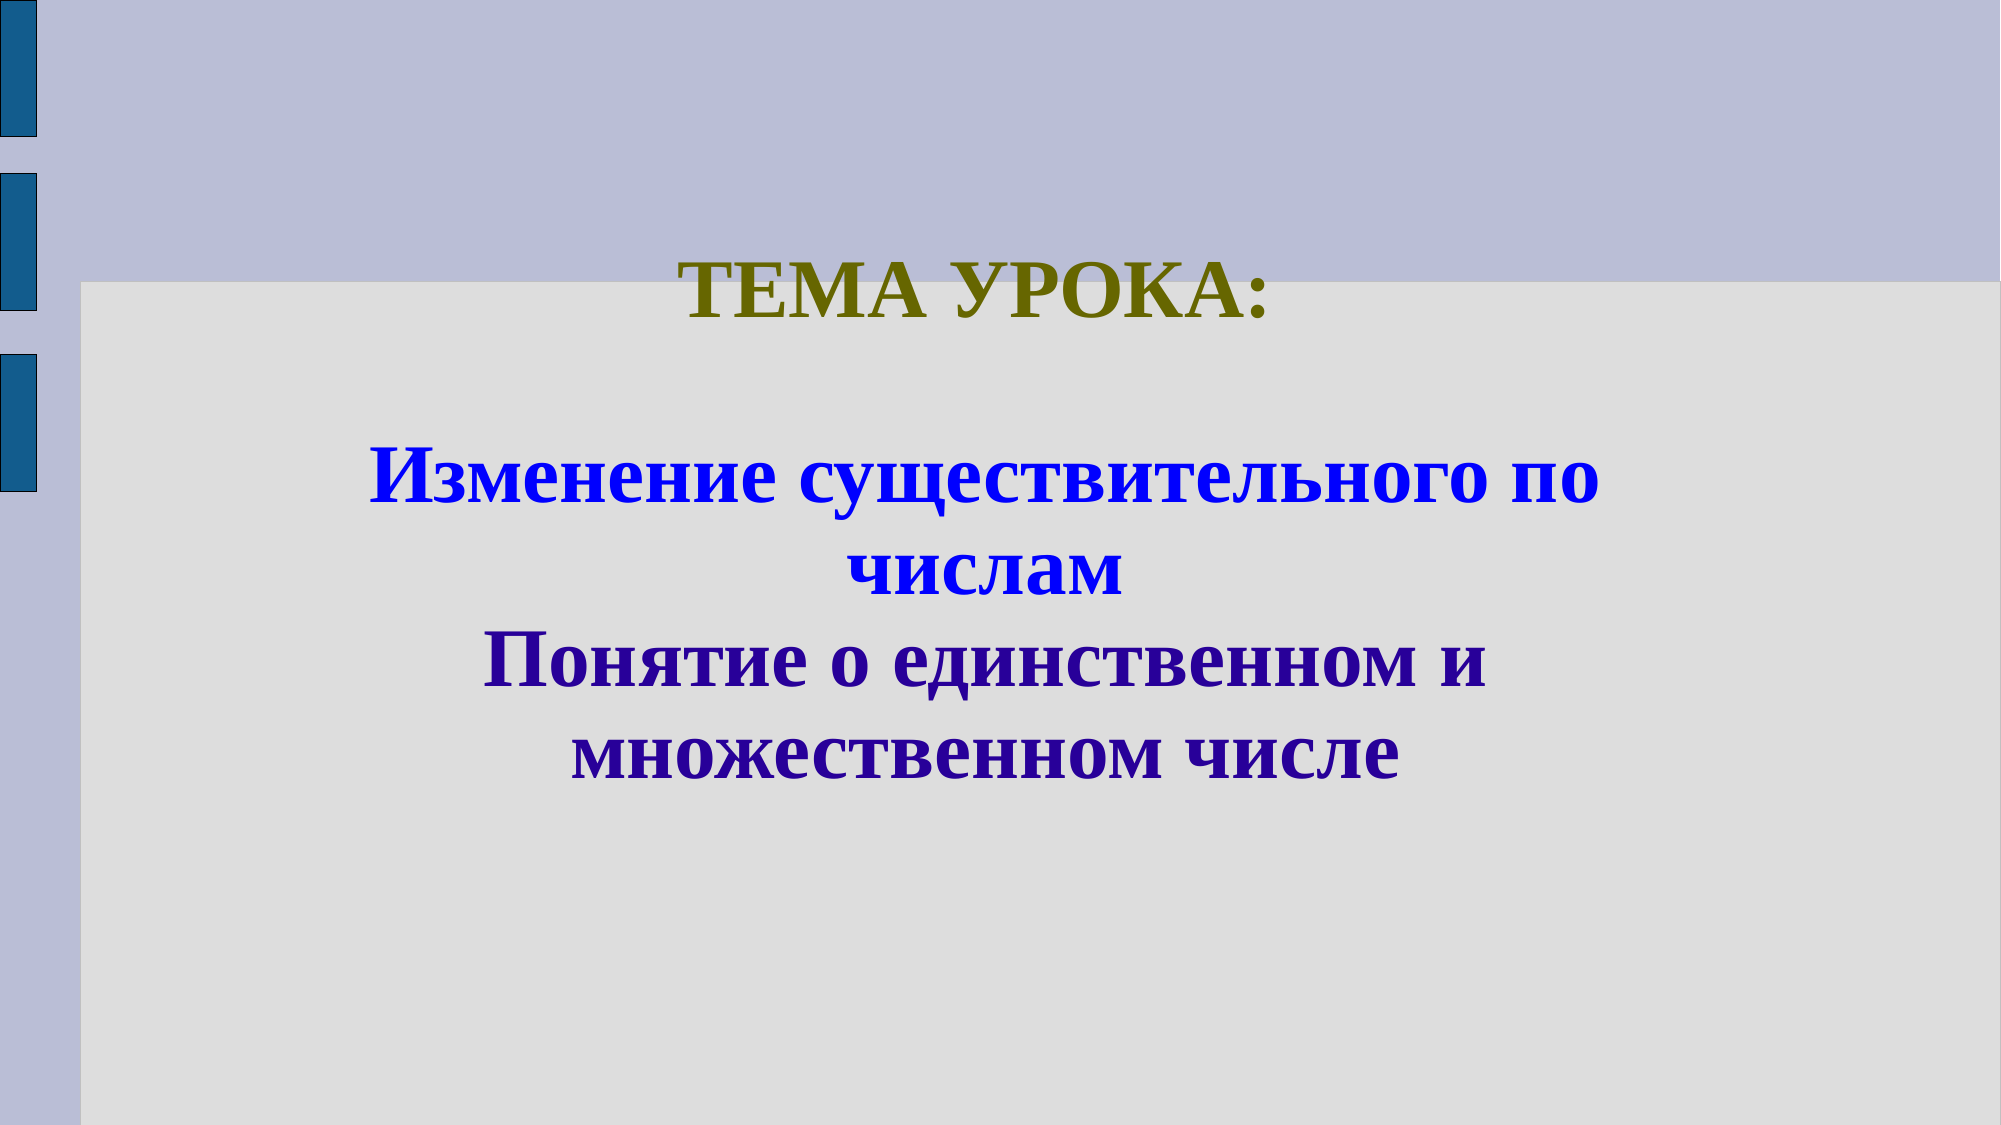

ТЕМА УРОКА:
Изменение существительного по числам
Понятие о единственном и множественном числе